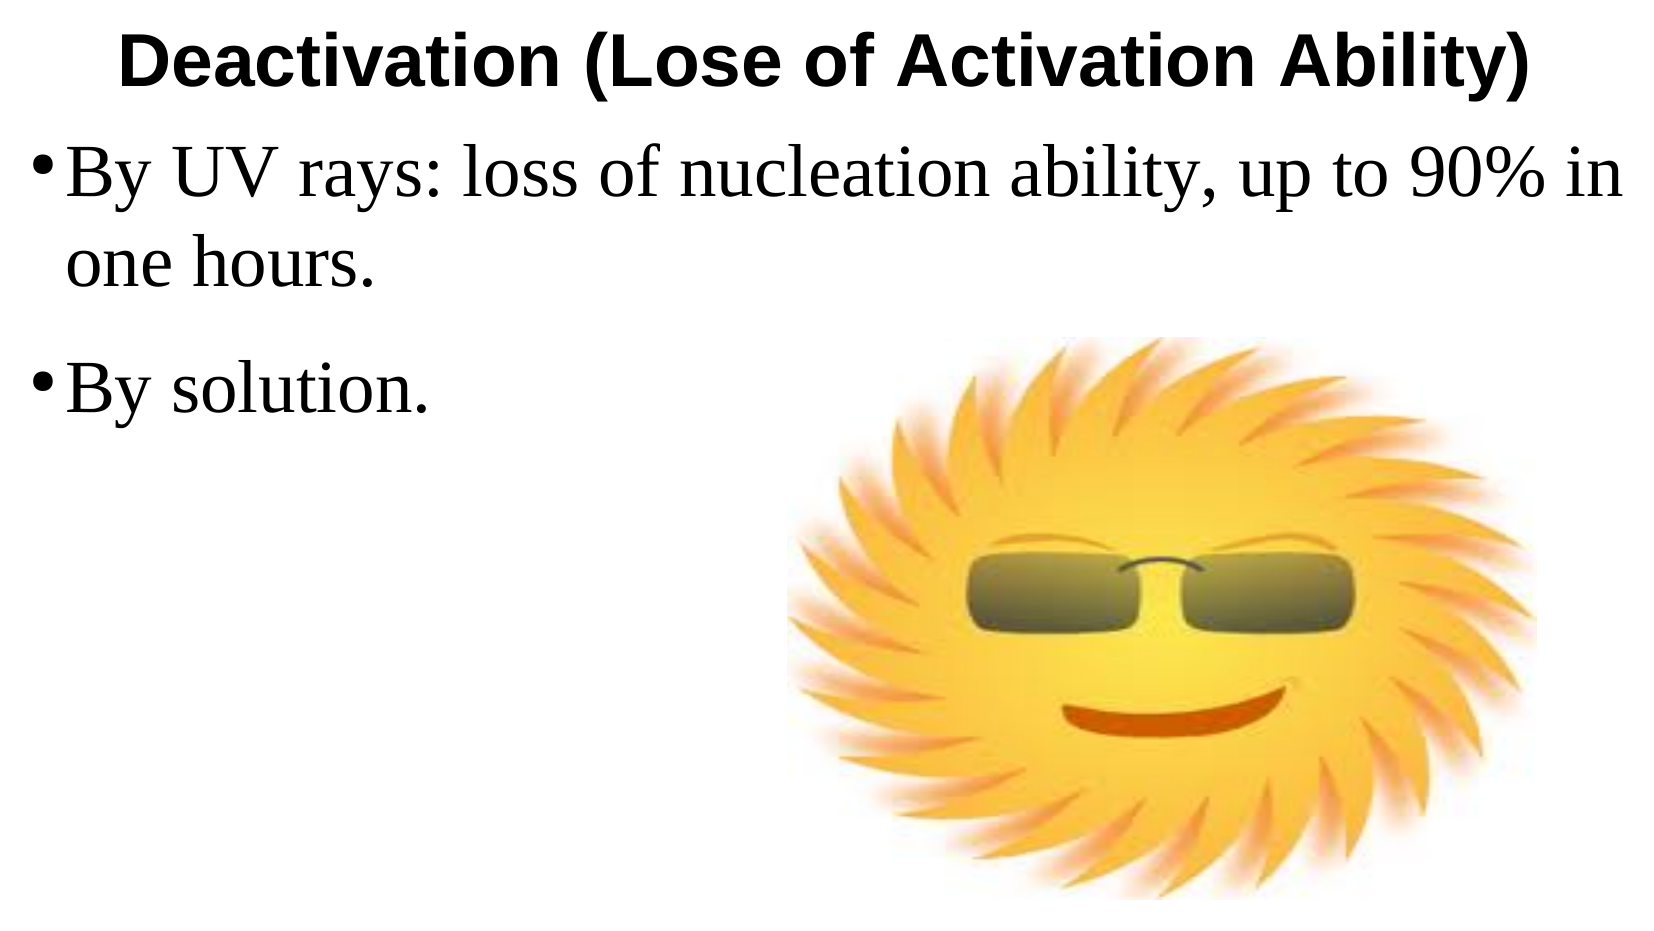

# Deactivation (Lose of Activation Ability)
By UV rays: loss of nucleation ability, up to 90% in one hours.
By solution.